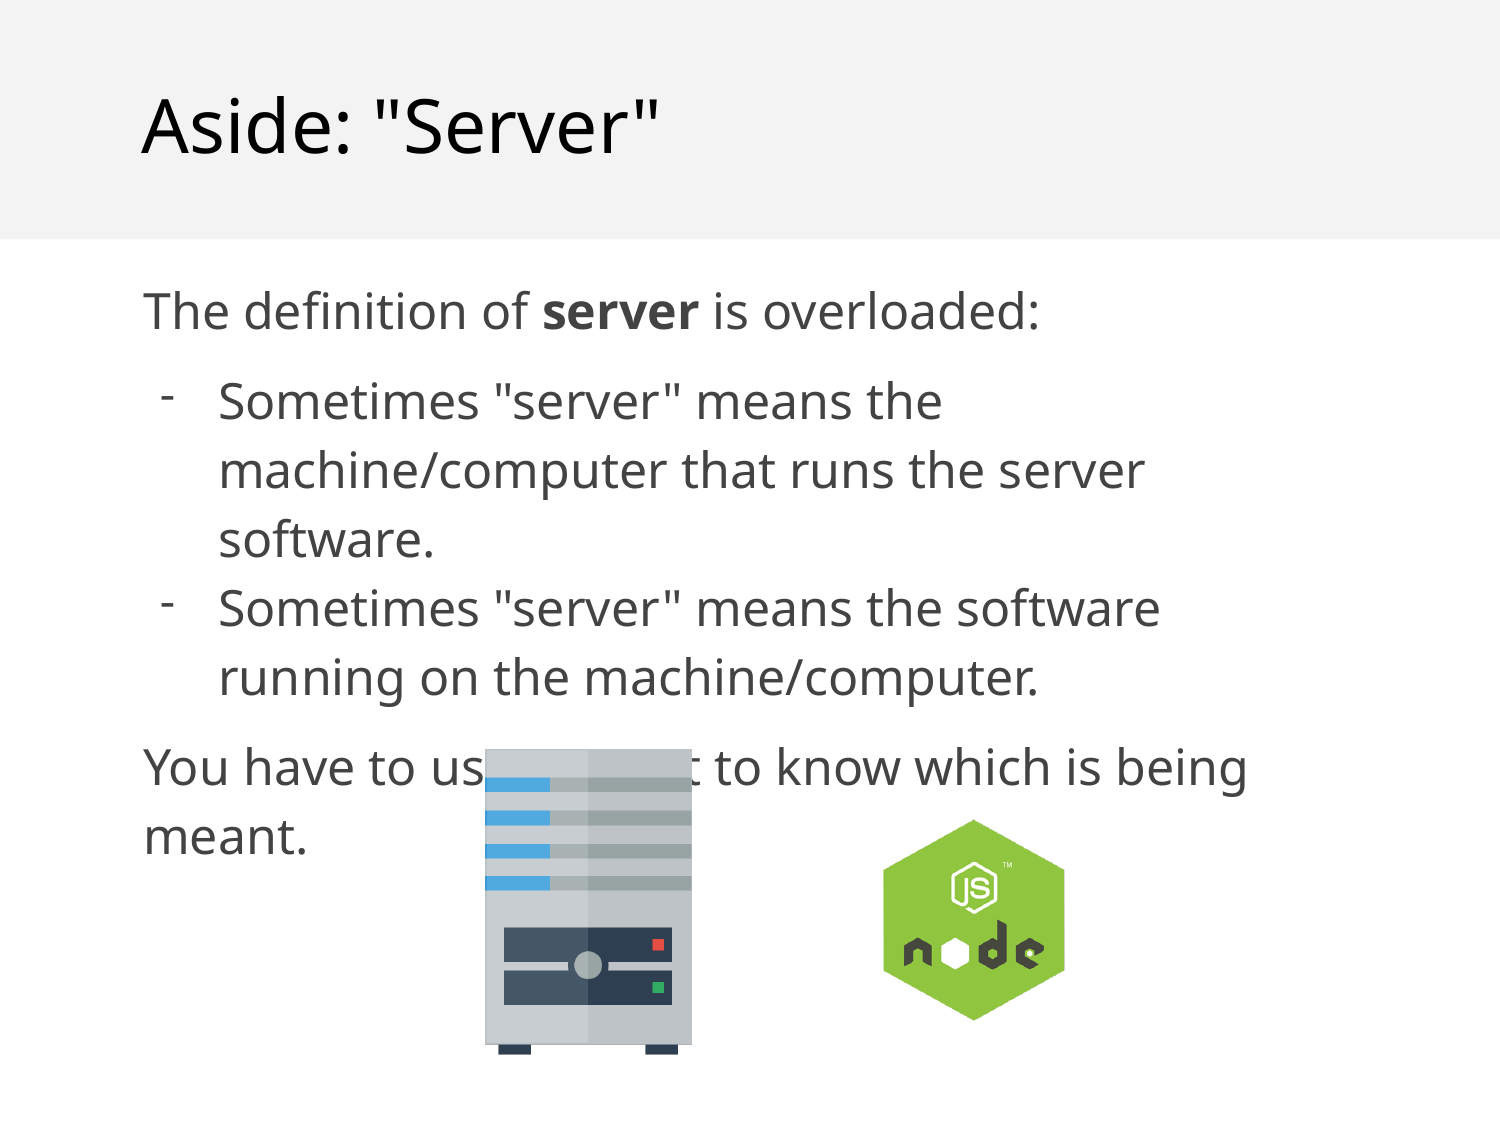

# Aside: "Server"
The definition of server is overloaded:
Sometimes "server" means the machine/computer that runs the server software.
Sometimes "server" means the software running on the machine/computer.
You have to use context to know which is being meant.